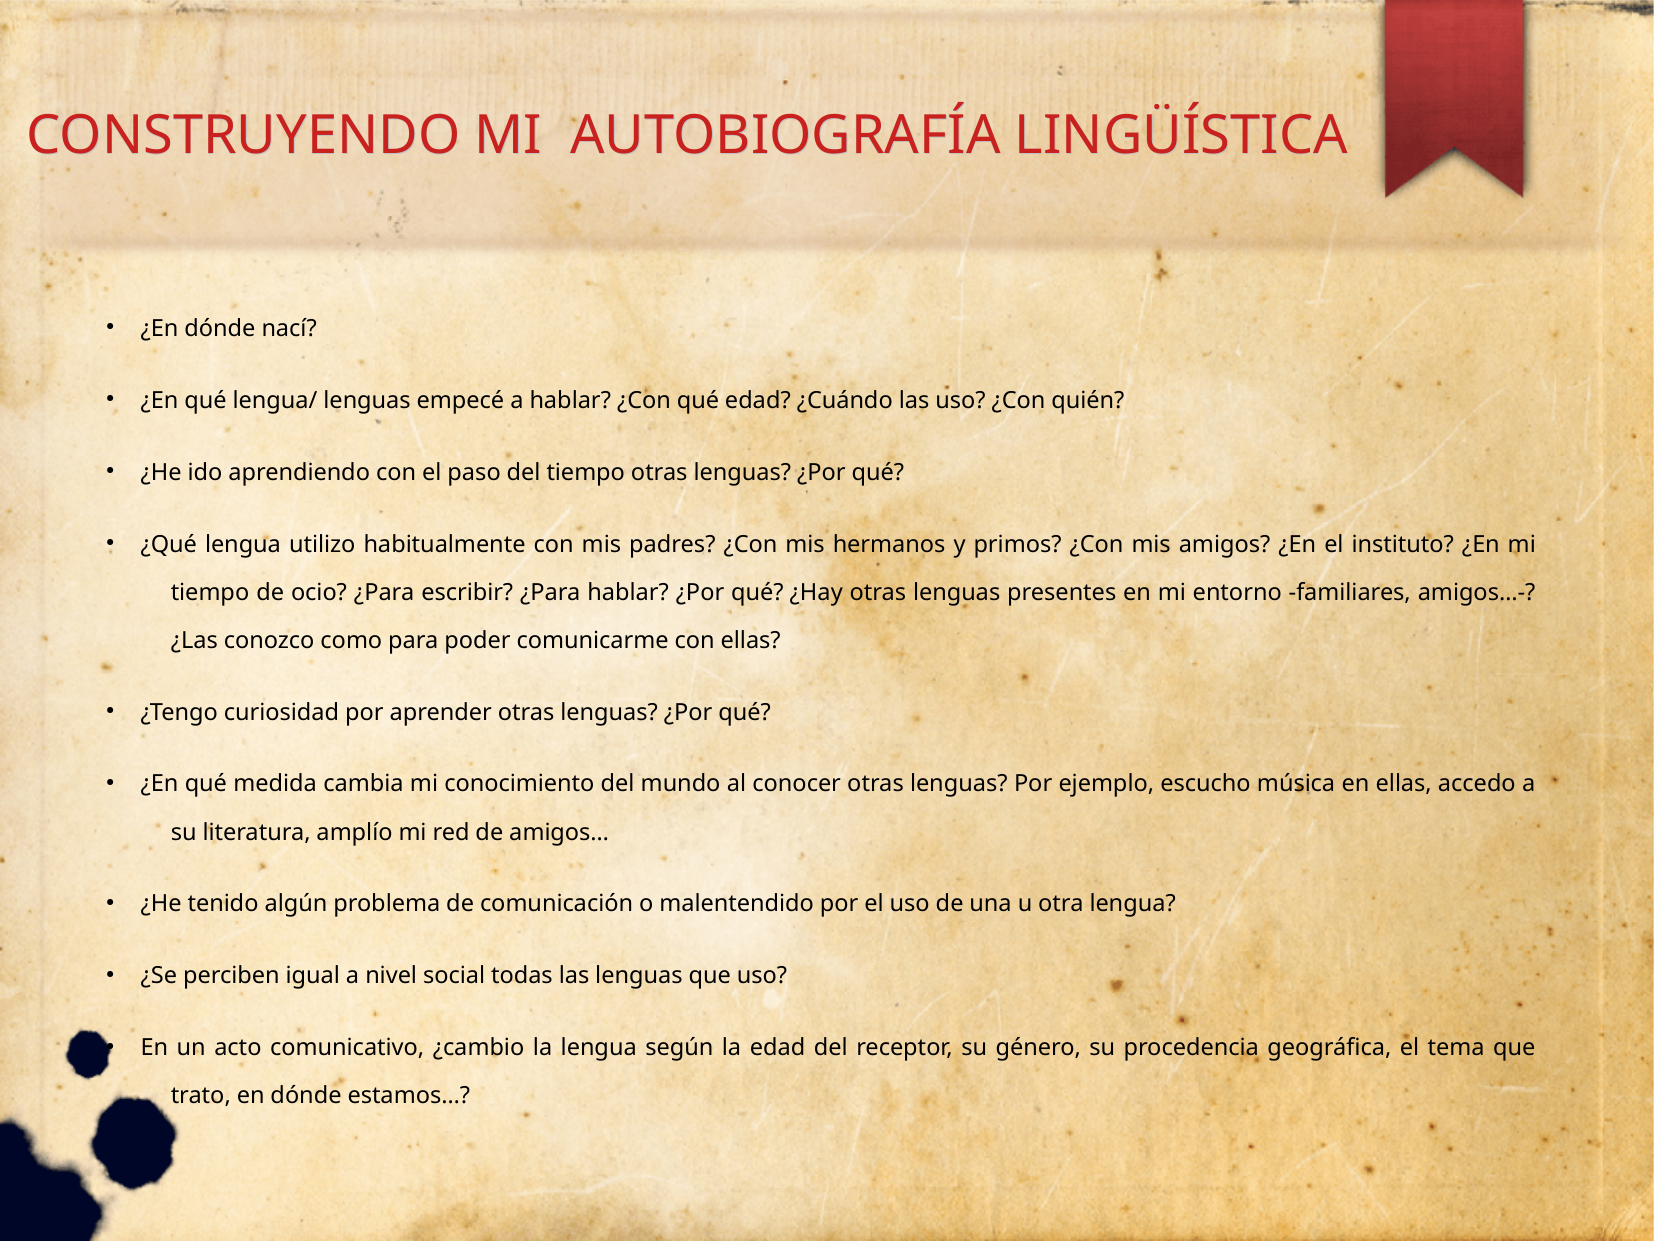

Construyendo mi autobiografía lingüística
# ¿En dónde nací?
¿En qué lengua/ lenguas empecé a hablar? ¿Con qué edad? ¿Cuándo las uso? ¿Con quién?
¿He ido aprendiendo con el paso del tiempo otras lenguas? ¿Por qué?
¿Qué lengua utilizo habitualmente con mis padres? ¿Con mis hermanos y primos? ¿Con mis amigos? ¿En el instituto? ¿En mi tiempo de ocio? ¿Para escribir? ¿Para hablar? ¿Por qué? ¿Hay otras lenguas presentes en mi entorno -familiares, amigos…-?¿Las conozco como para poder comunicarme con ellas?
¿Tengo curiosidad por aprender otras lenguas? ¿Por qué?
¿En qué medida cambia mi conocimiento del mundo al conocer otras lenguas? Por ejemplo, escucho música en ellas, accedo a su literatura, amplío mi red de amigos…
¿He tenido algún problema de comunicación o malentendido por el uso de una u otra lengua?
¿Se perciben igual a nivel social todas las lenguas que uso?
En un acto comunicativo, ¿cambio la lengua según la edad del receptor, su género, su procedencia geográfica, el tema que trato, en dónde estamos…?